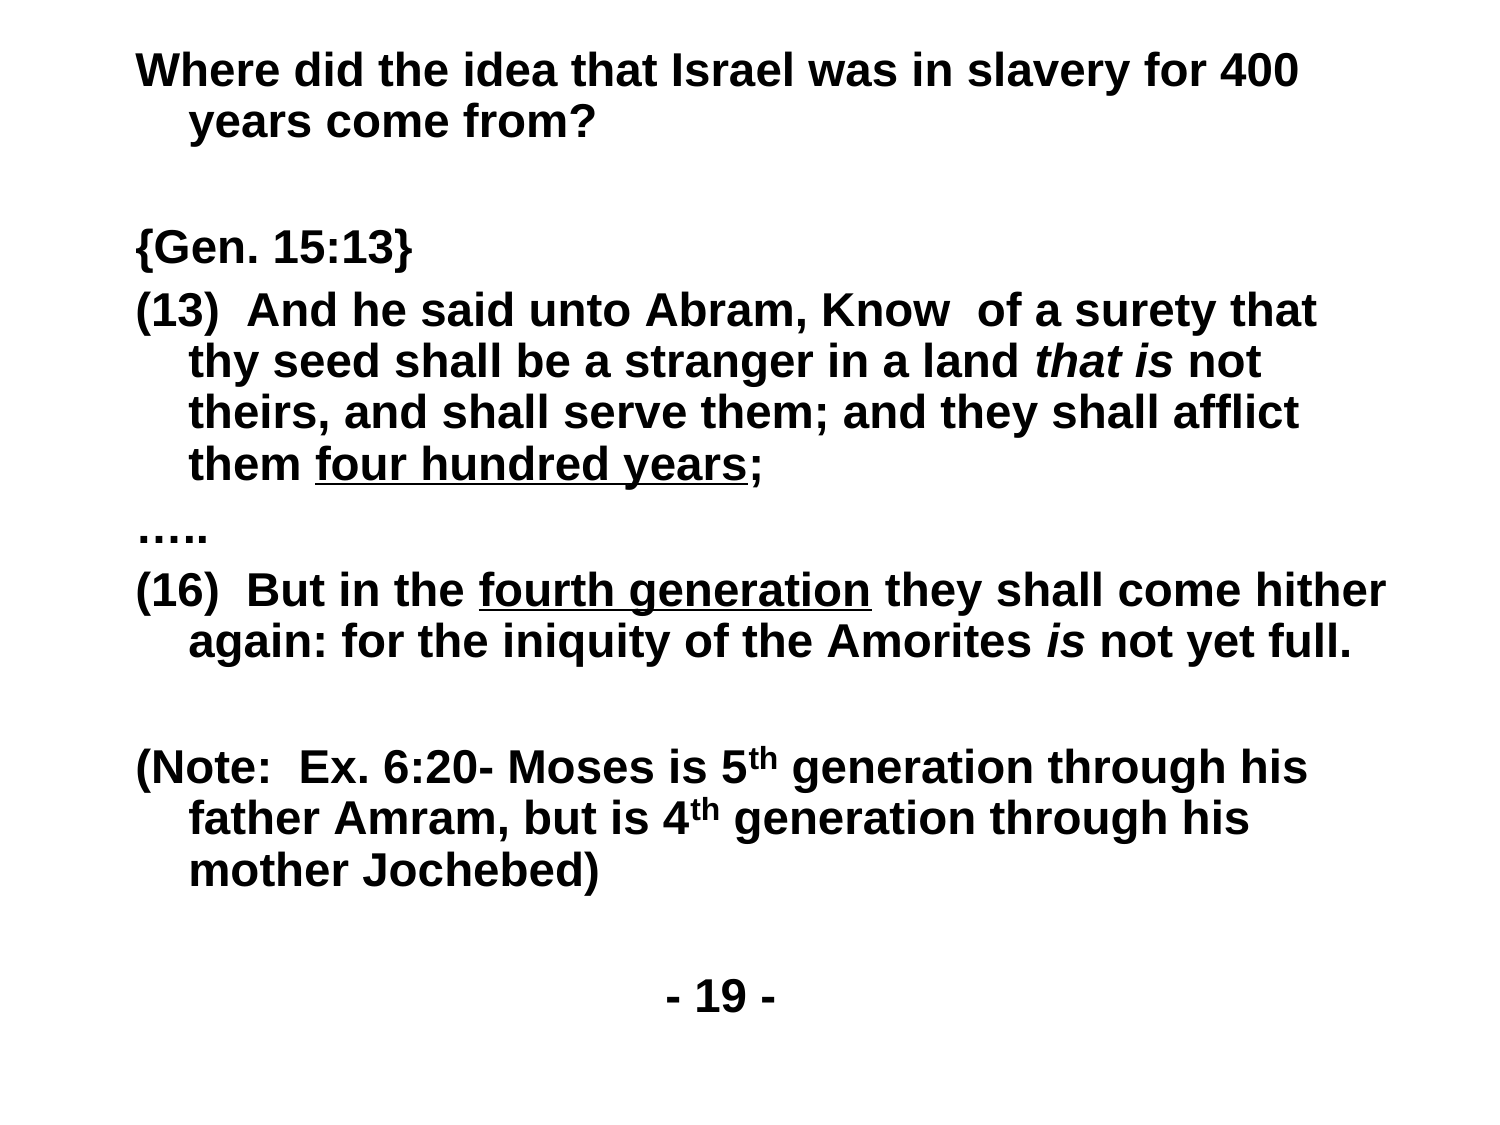

# Where did the idea that Israel was in slavery for 400 years come from?
{Gen. 15:13}
(13) And he said unto Abram, Know of a surety that thy seed shall be a stranger in a land that is not theirs, and shall serve them; and they shall afflict them four hundred years;
…..
(16) But in the fourth generation they shall come hither again: for the iniquity of the Amorites is not yet full.
(Note: Ex. 6:20- Moses is 5th generation through his father Amram, but is 4th generation through his mother Jochebed)
 - 19 -